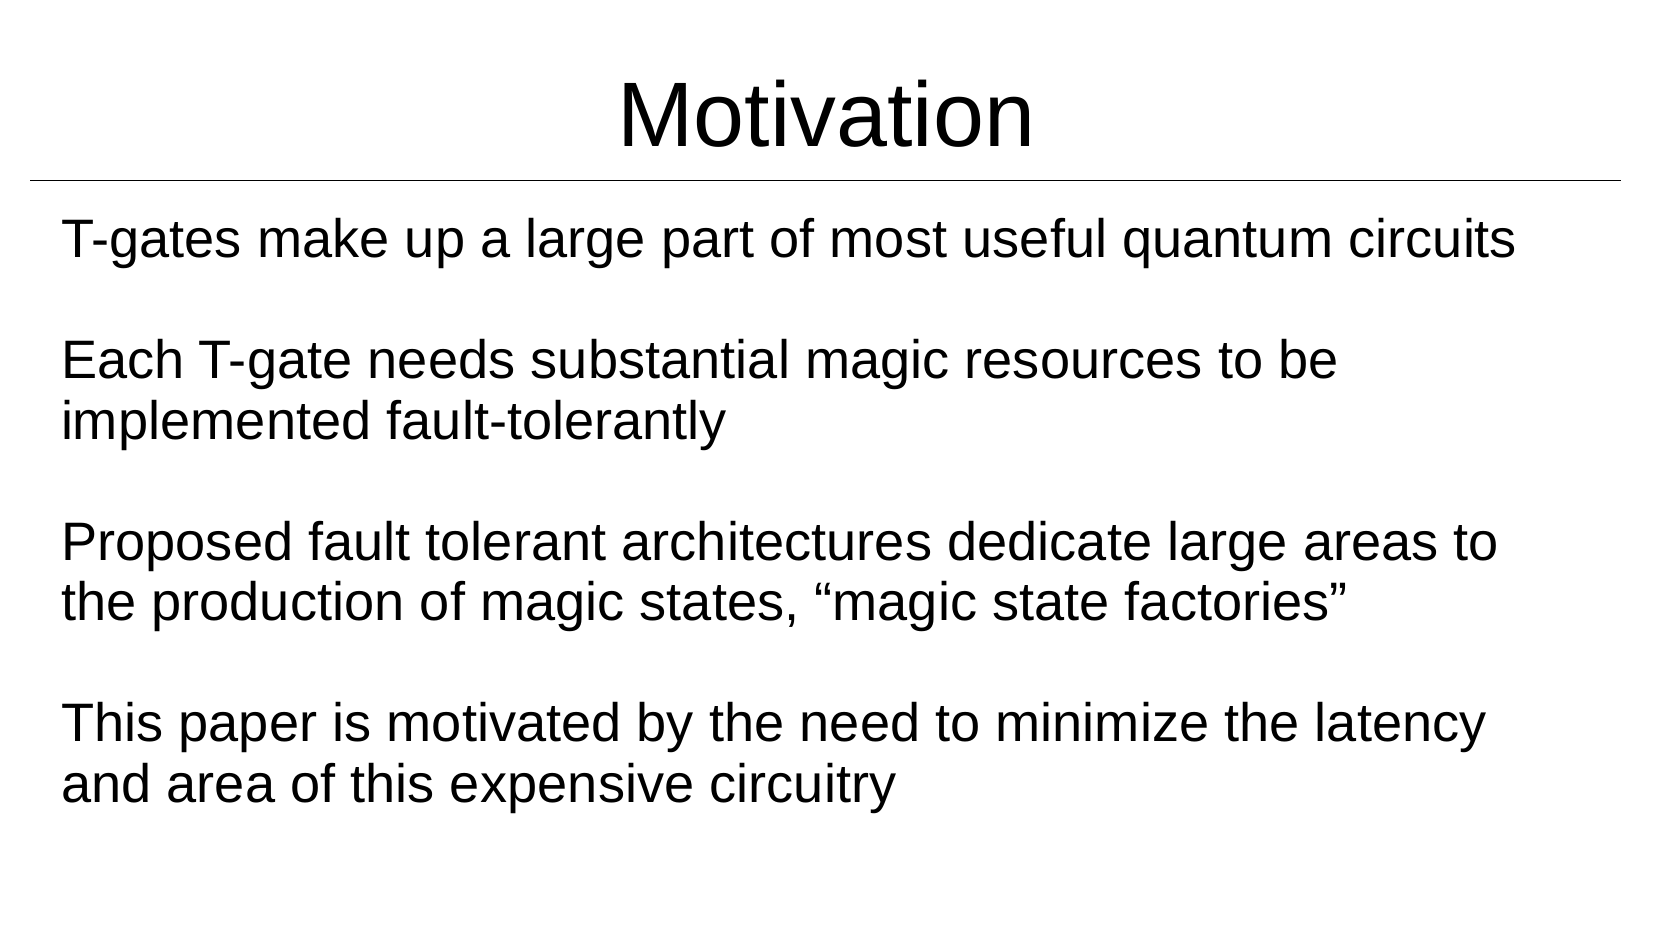

# Motivation
T-gates make up a large part of most useful quantum circuits
Each T-gate needs substantial magic resources to be implemented fault-tolerantly
Proposed fault tolerant architectures dedicate large areas to the production of magic states, “magic state factories”
This paper is motivated by the need to minimize the latency and area of this expensive circuitry